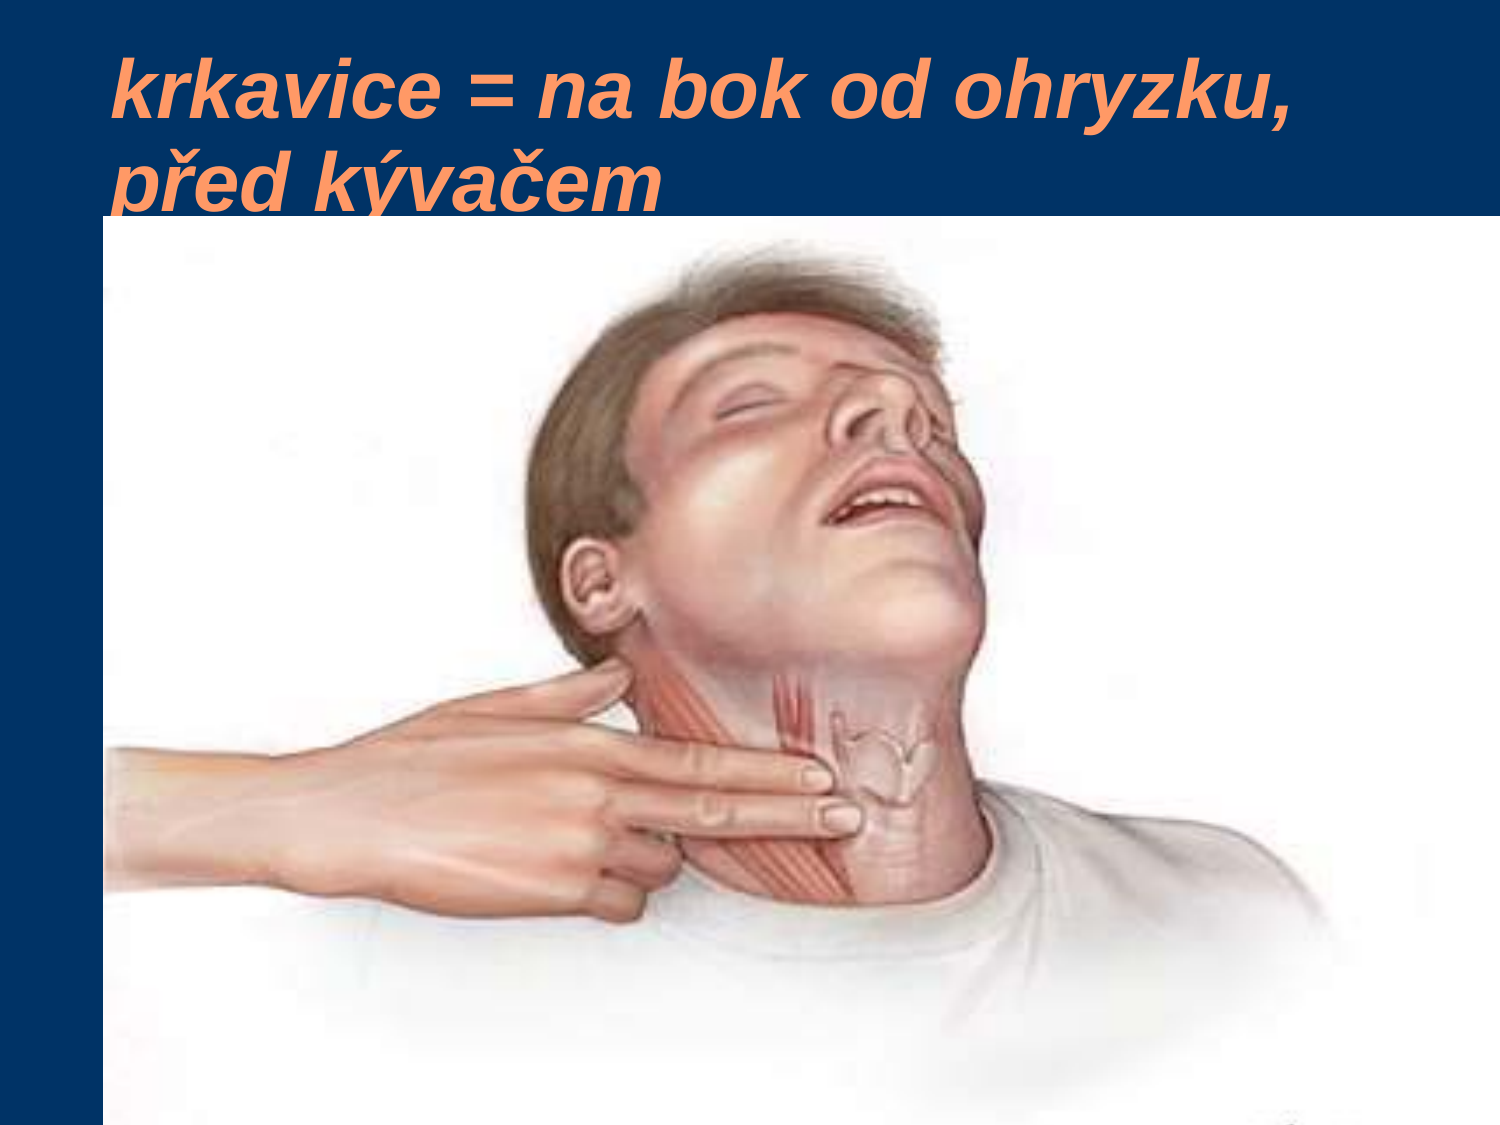

# krkavice = na bok od ohryzku, před kývačem